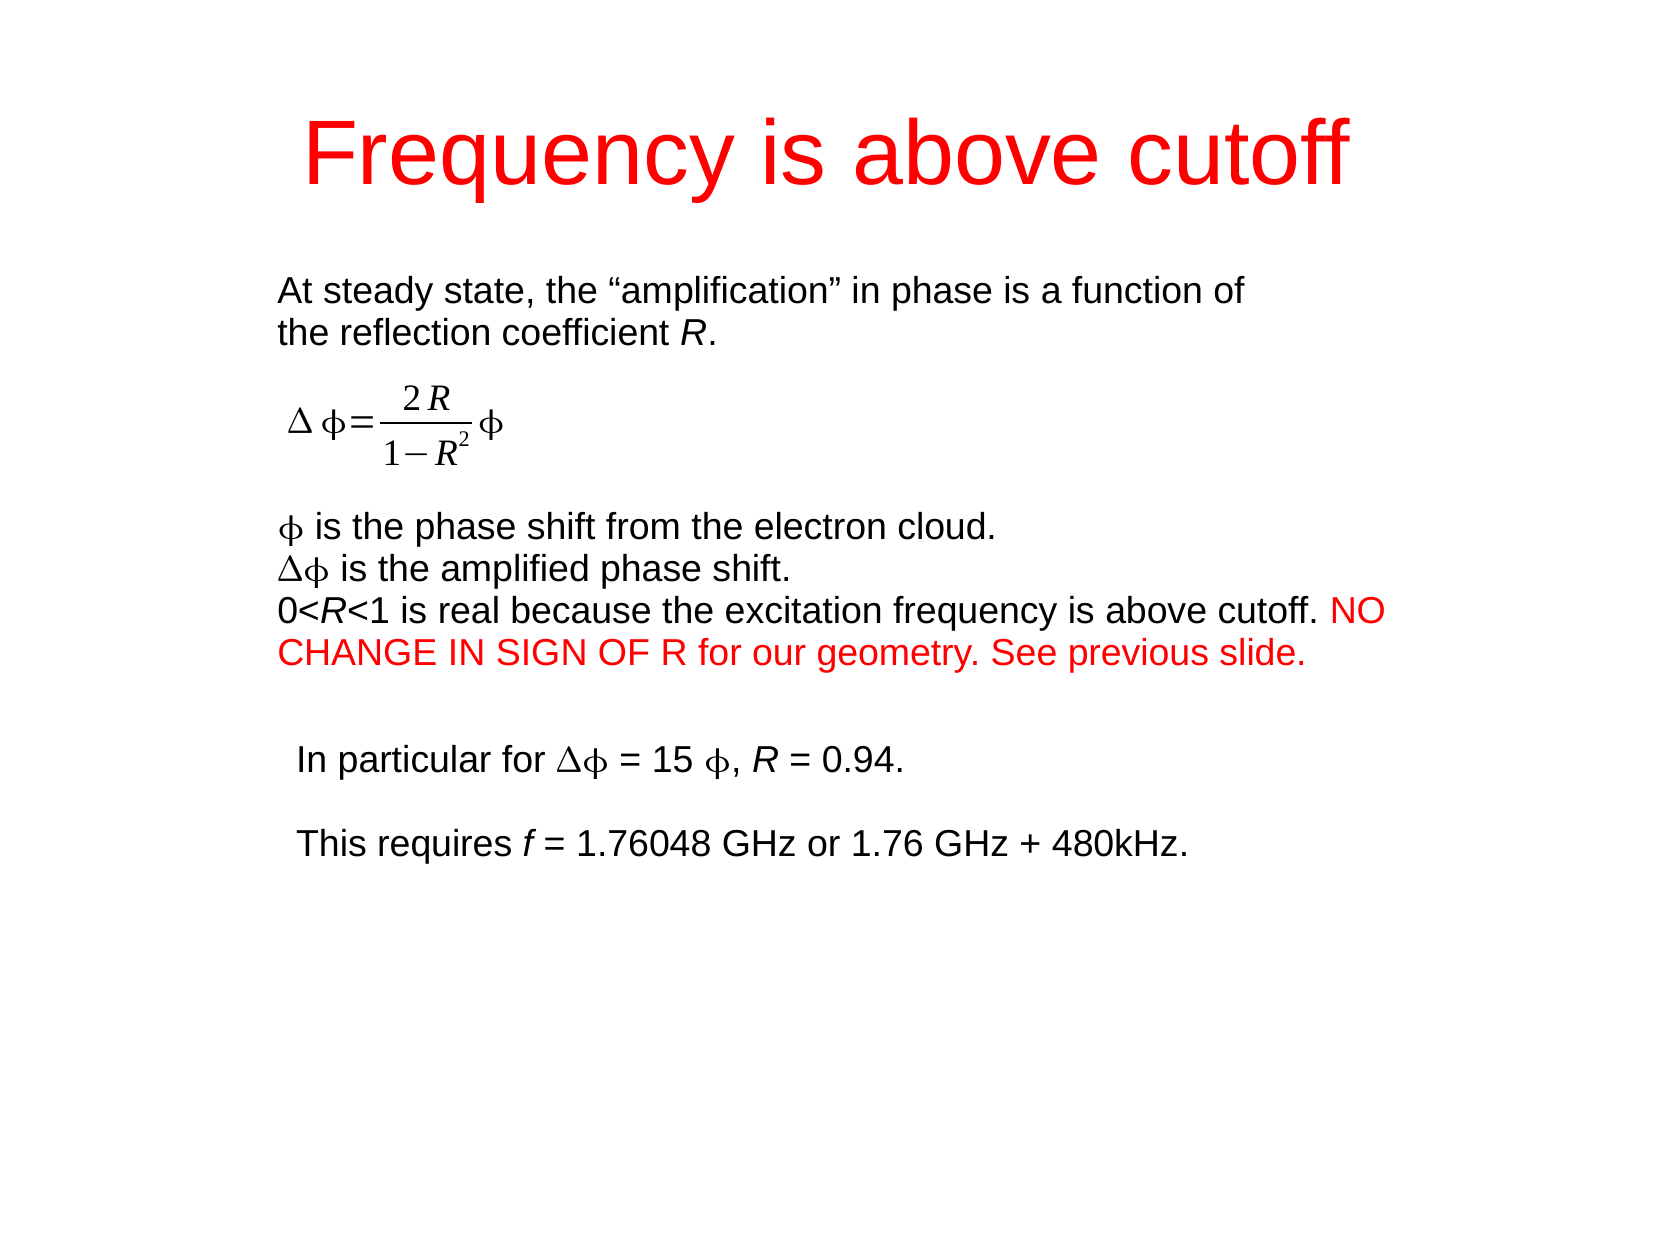

# Frequency is above cutoff
At steady state, the “amplification” in phase is a function of the reflection coefficient R.
 is the phase shift from the electron cloud.
 is the amplified phase shift.
0<R<1 is real because the excitation frequency is above cutoff. NO CHANGE IN SIGN OF R for our geometry. See previous slide.
In particular for  = 15 , R = 0.94.
This requires f = 1.76048 GHz or 1.76 GHz + 480kHz.